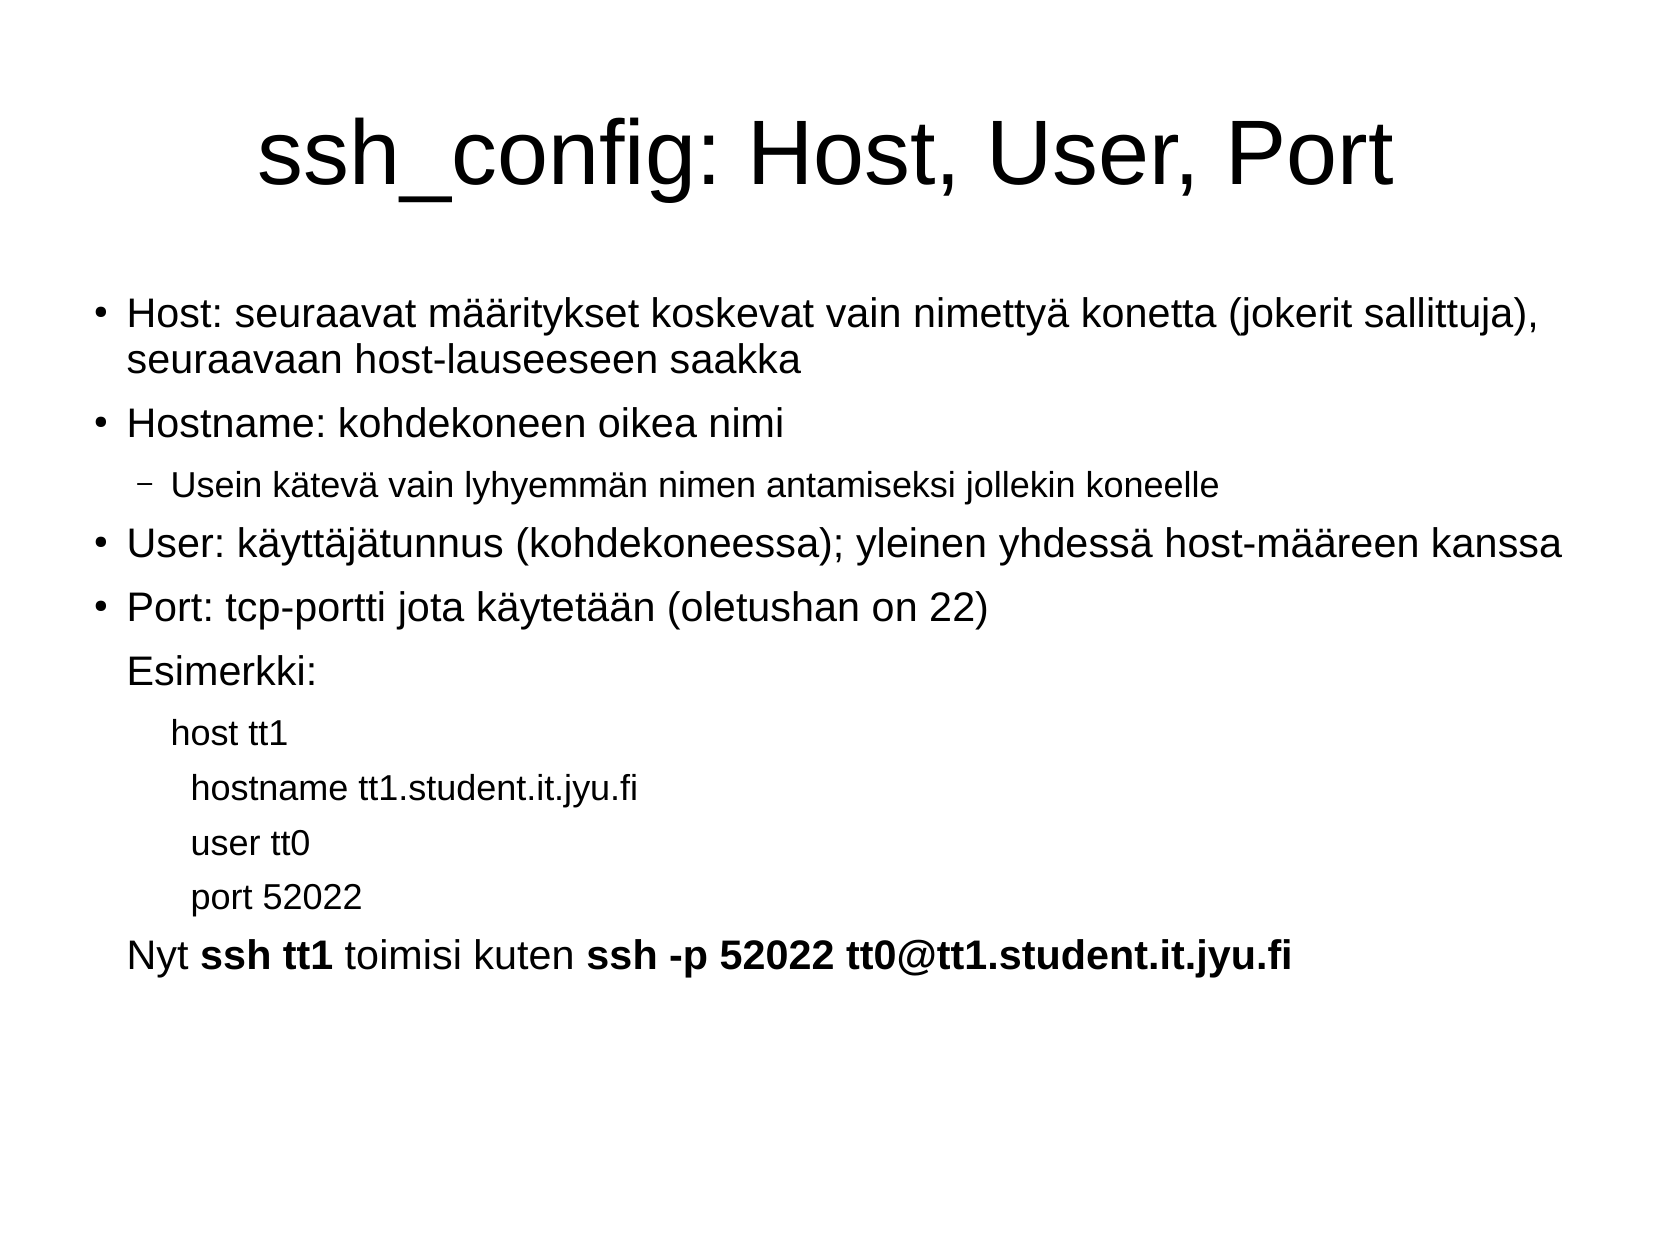

# ssh_config: Host, User, Port
Host: seuraavat määritykset koskevat vain nimettyä konetta (jokerit sallittuja), seuraavaan host-lauseeseen saakka
Hostname: kohdekoneen oikea nimi
Usein kätevä vain lyhyemmän nimen antamiseksi jollekin koneelle
User: käyttäjätunnus (kohdekoneessa); yleinen yhdessä host-määreen kanssa
Port: tcp-portti jota käytetään (oletushan on 22)
Esimerkki:
host tt1
 hostname tt1.student.it.jyu.fi
 user tt0
 port 52022
Nyt ssh tt1 toimisi kuten ssh -p 52022 tt0@tt1.student.it.jyu.fi